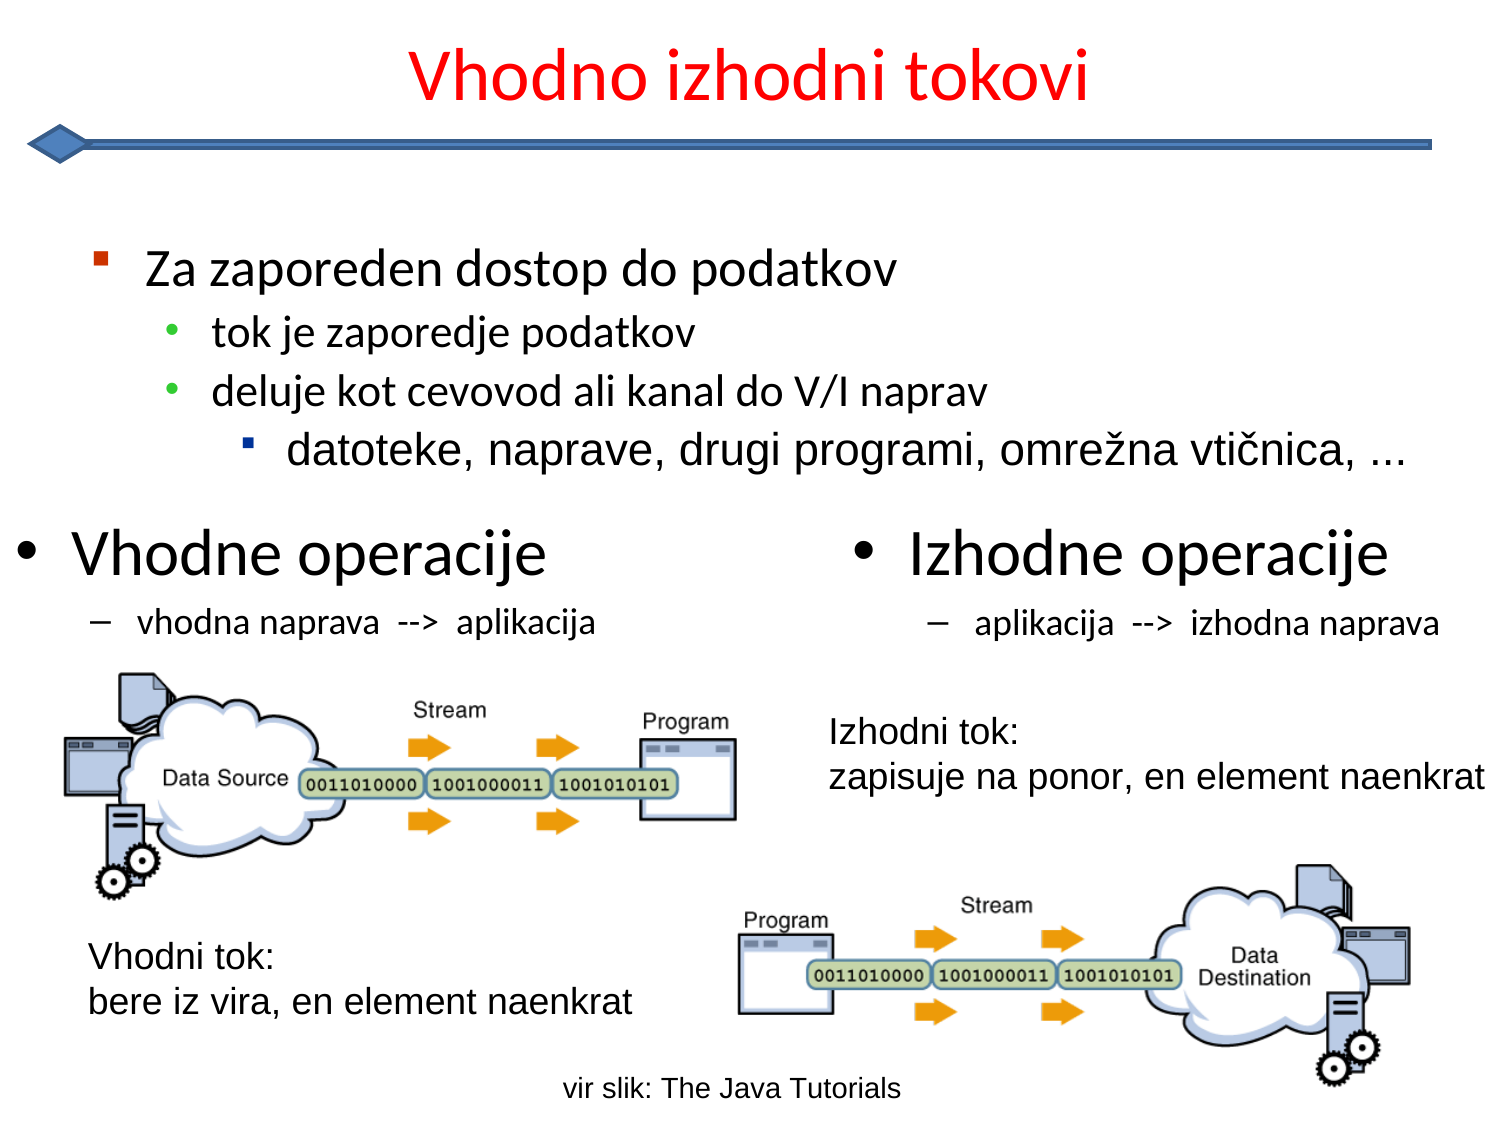

# Vhodno izhodni tokovi
Za zaporeden dostop do podatkov
tok je zaporedje podatkov
deluje kot cevovod ali kanal do V/I naprav
datoteke, naprave, drugi programi, omrežna vtičnica, ...
Vhodne operacije
vhodna naprava --> aplikacija
Izhodne operacije
aplikacija --> izhodna naprava
Izhodni tok:
zapisuje na ponor, en element naenkrat
Vhodni tok:
bere iz vira, en element naenkrat
vir slik: The Java Tutorials